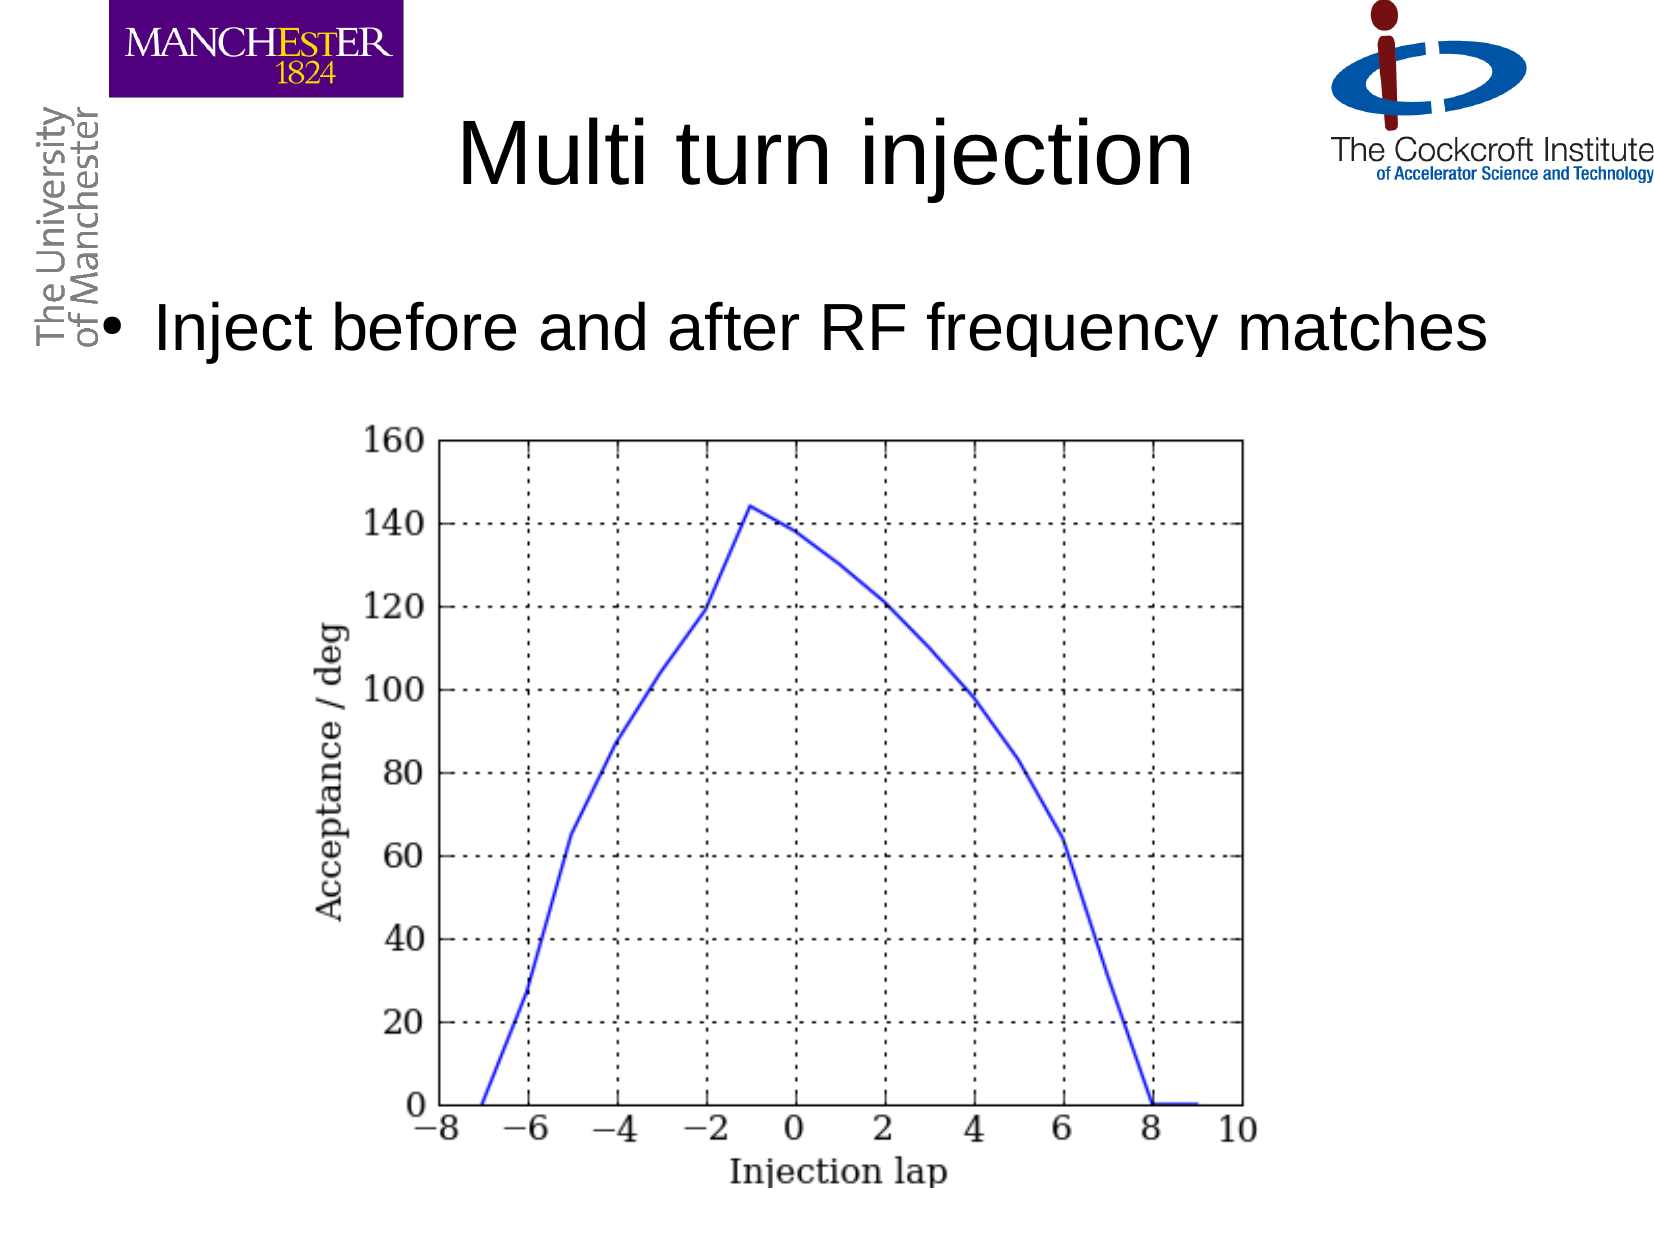

# Multi turn injection
Inject before and after RF frequency matches